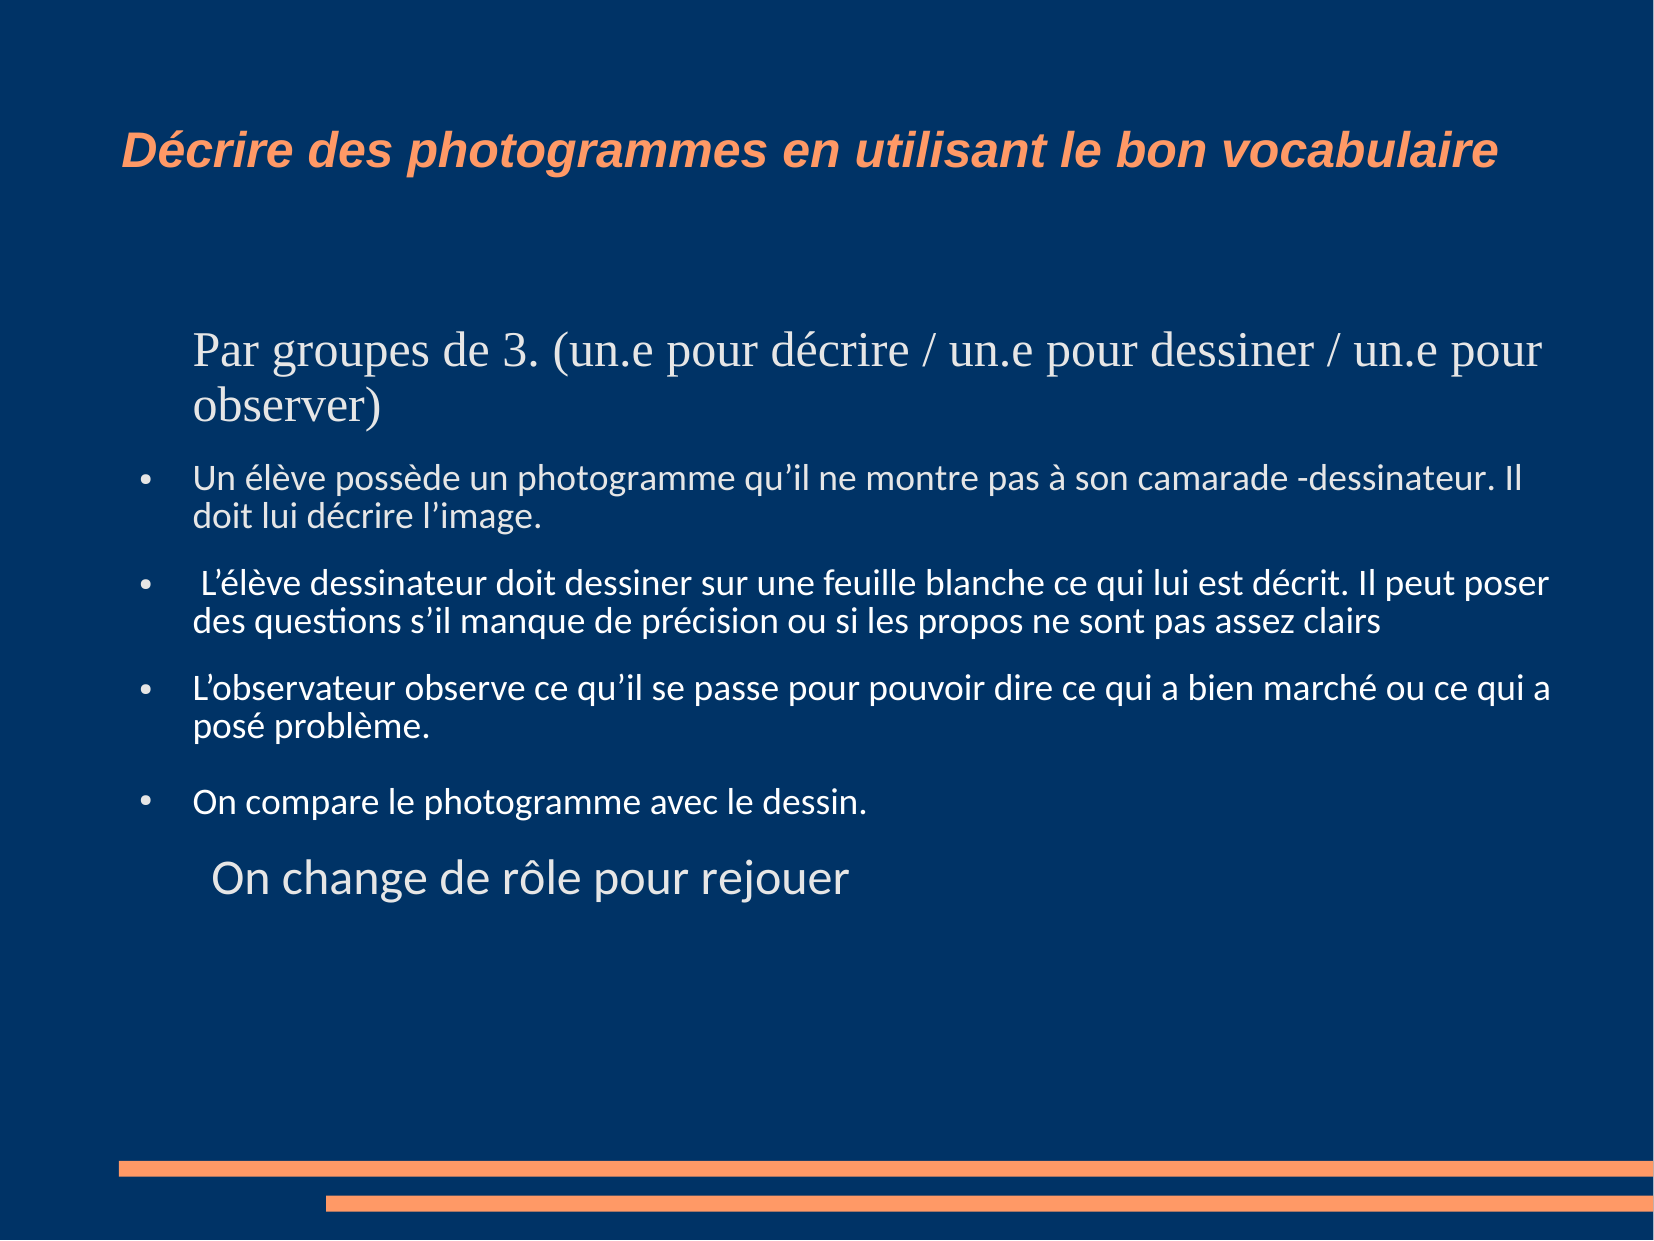

# Décrire des photogrammes en utilisant le bon vocabulaire
Par groupes de 3. (un.e pour décrire / un.e pour dessiner / un.e pour observer)
Un élève possède un photogramme qu’il ne montre pas à son camarade -dessinateur. Il doit lui décrire l’image.
 L’élève dessinateur doit dessiner sur une feuille blanche ce qui lui est décrit. Il peut poser des questions s’il manque de précision ou si les propos ne sont pas assez clairs
L’observateur observe ce qu’il se passe pour pouvoir dire ce qui a bien marché ou ce qui a posé problème.
On compare le photogramme avec le dessin.
 On change de rôle pour rejouer